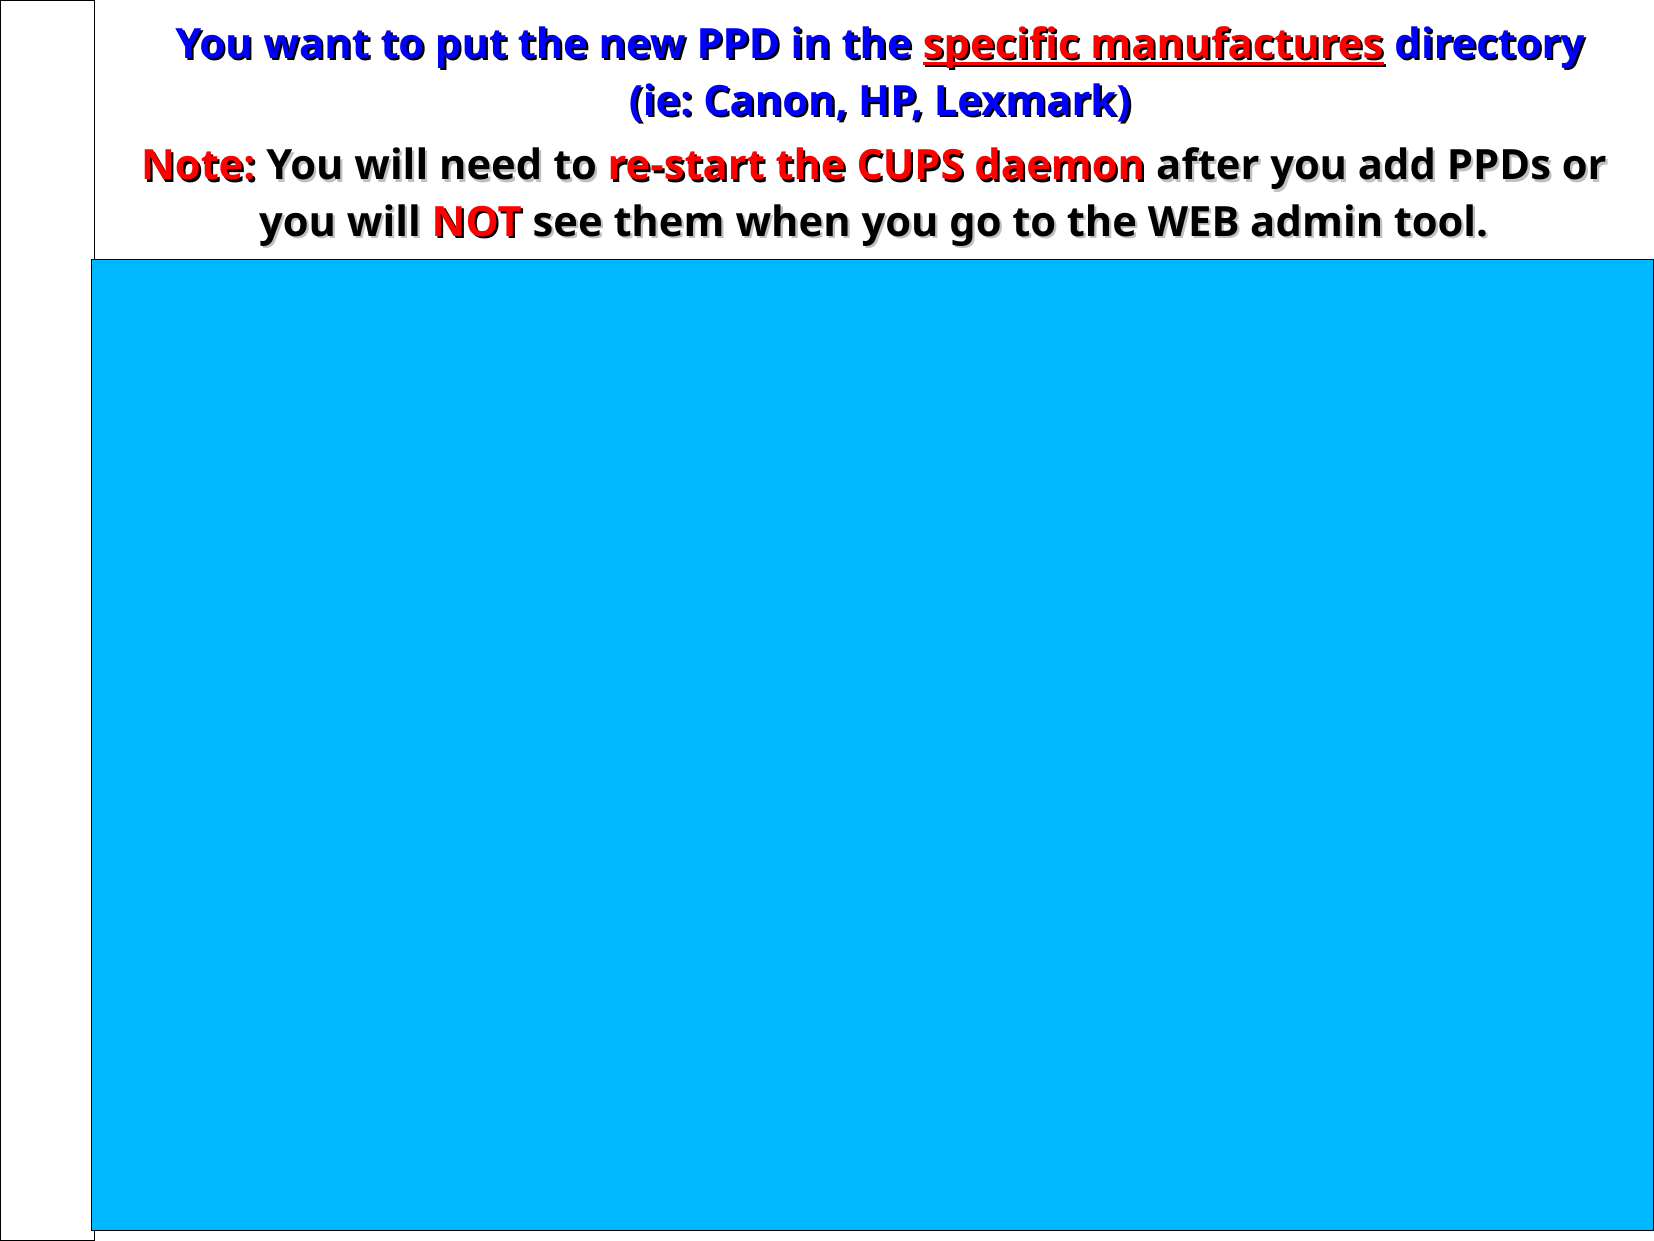

You want to put the new PPD in the specific manufactures directory
(ie: Canon, HP, Lexmark)
Note: You will need to re-start the CUPS daemon after you add PPDs or you will NOT see them when you go to the WEB admin tool.